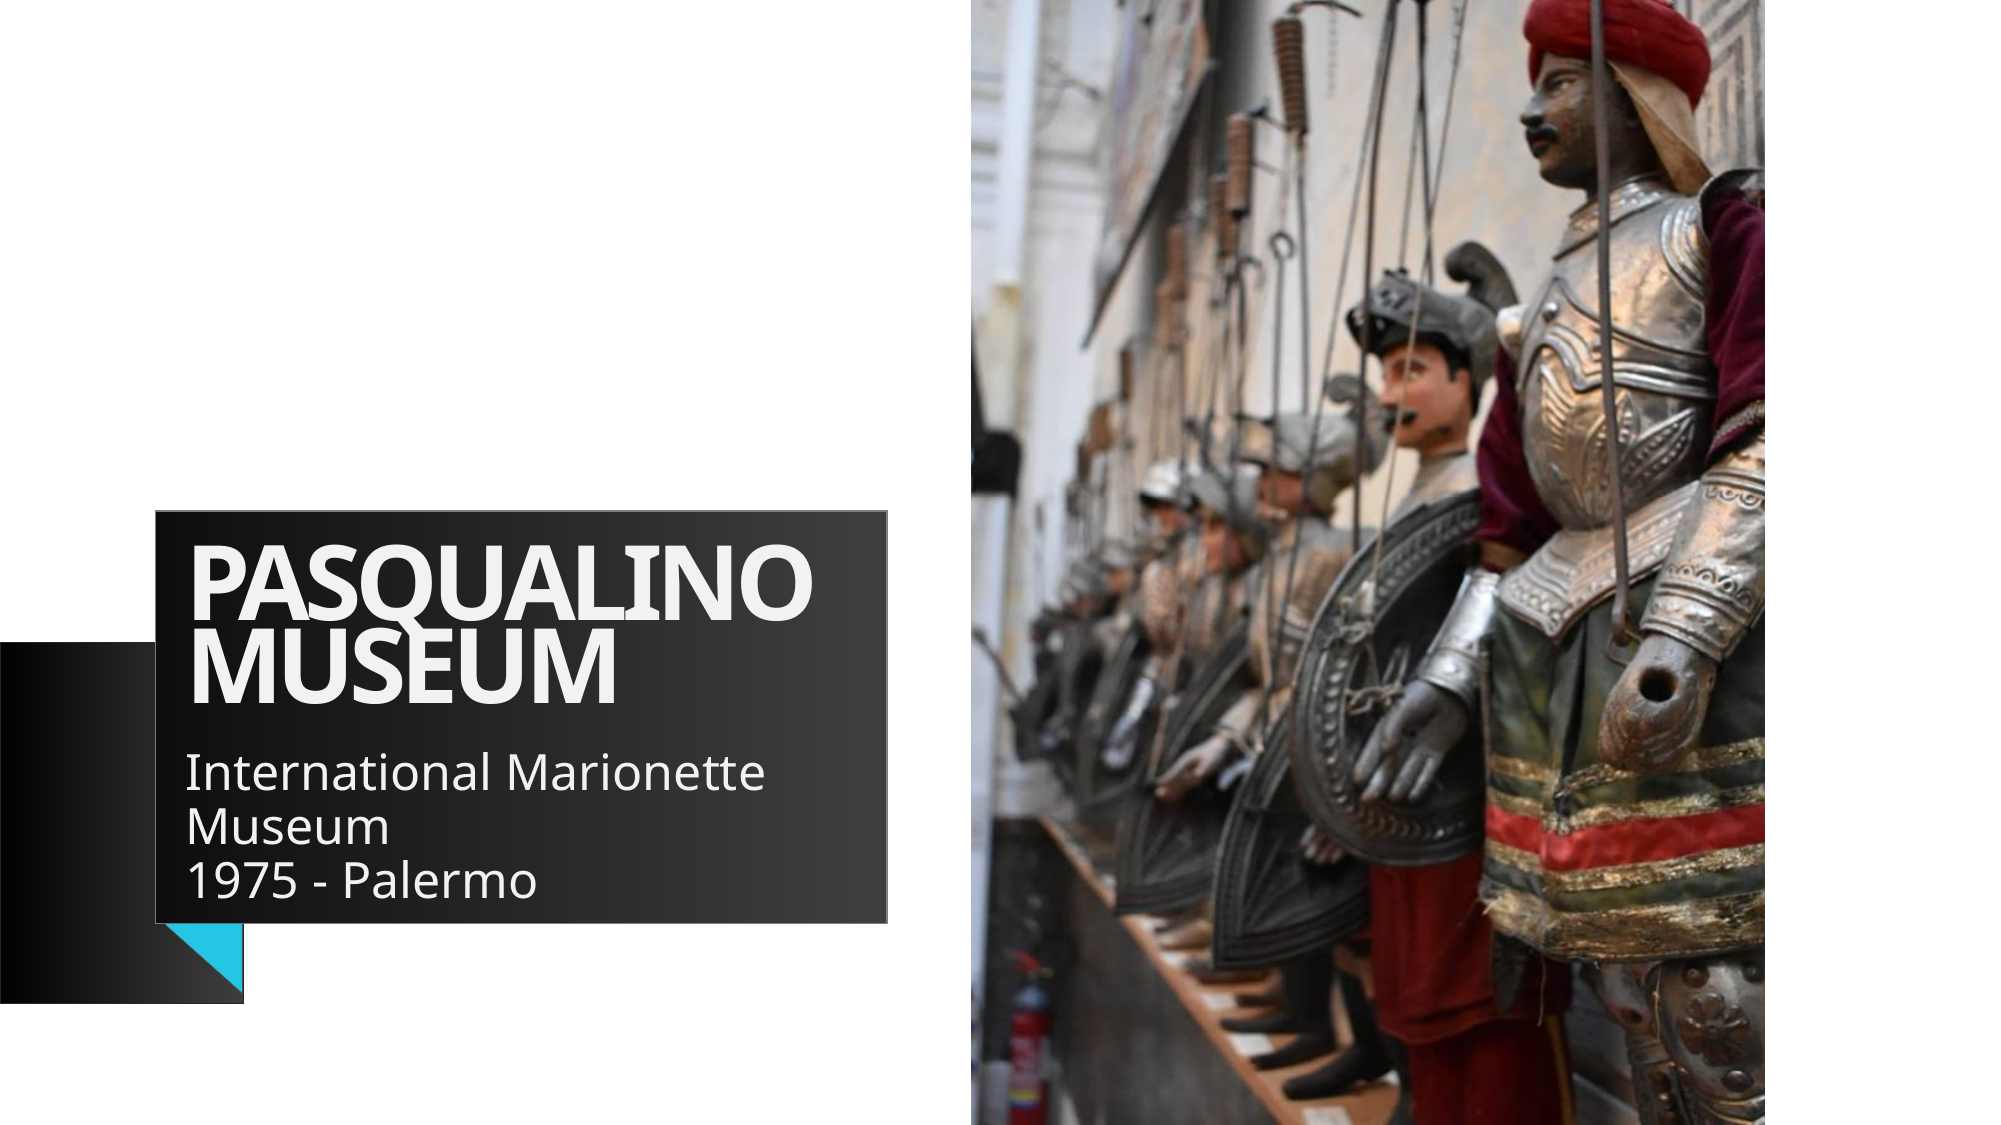

# PASQUALINO MUSEUM
International Marionette Museum
1975 - Palermo